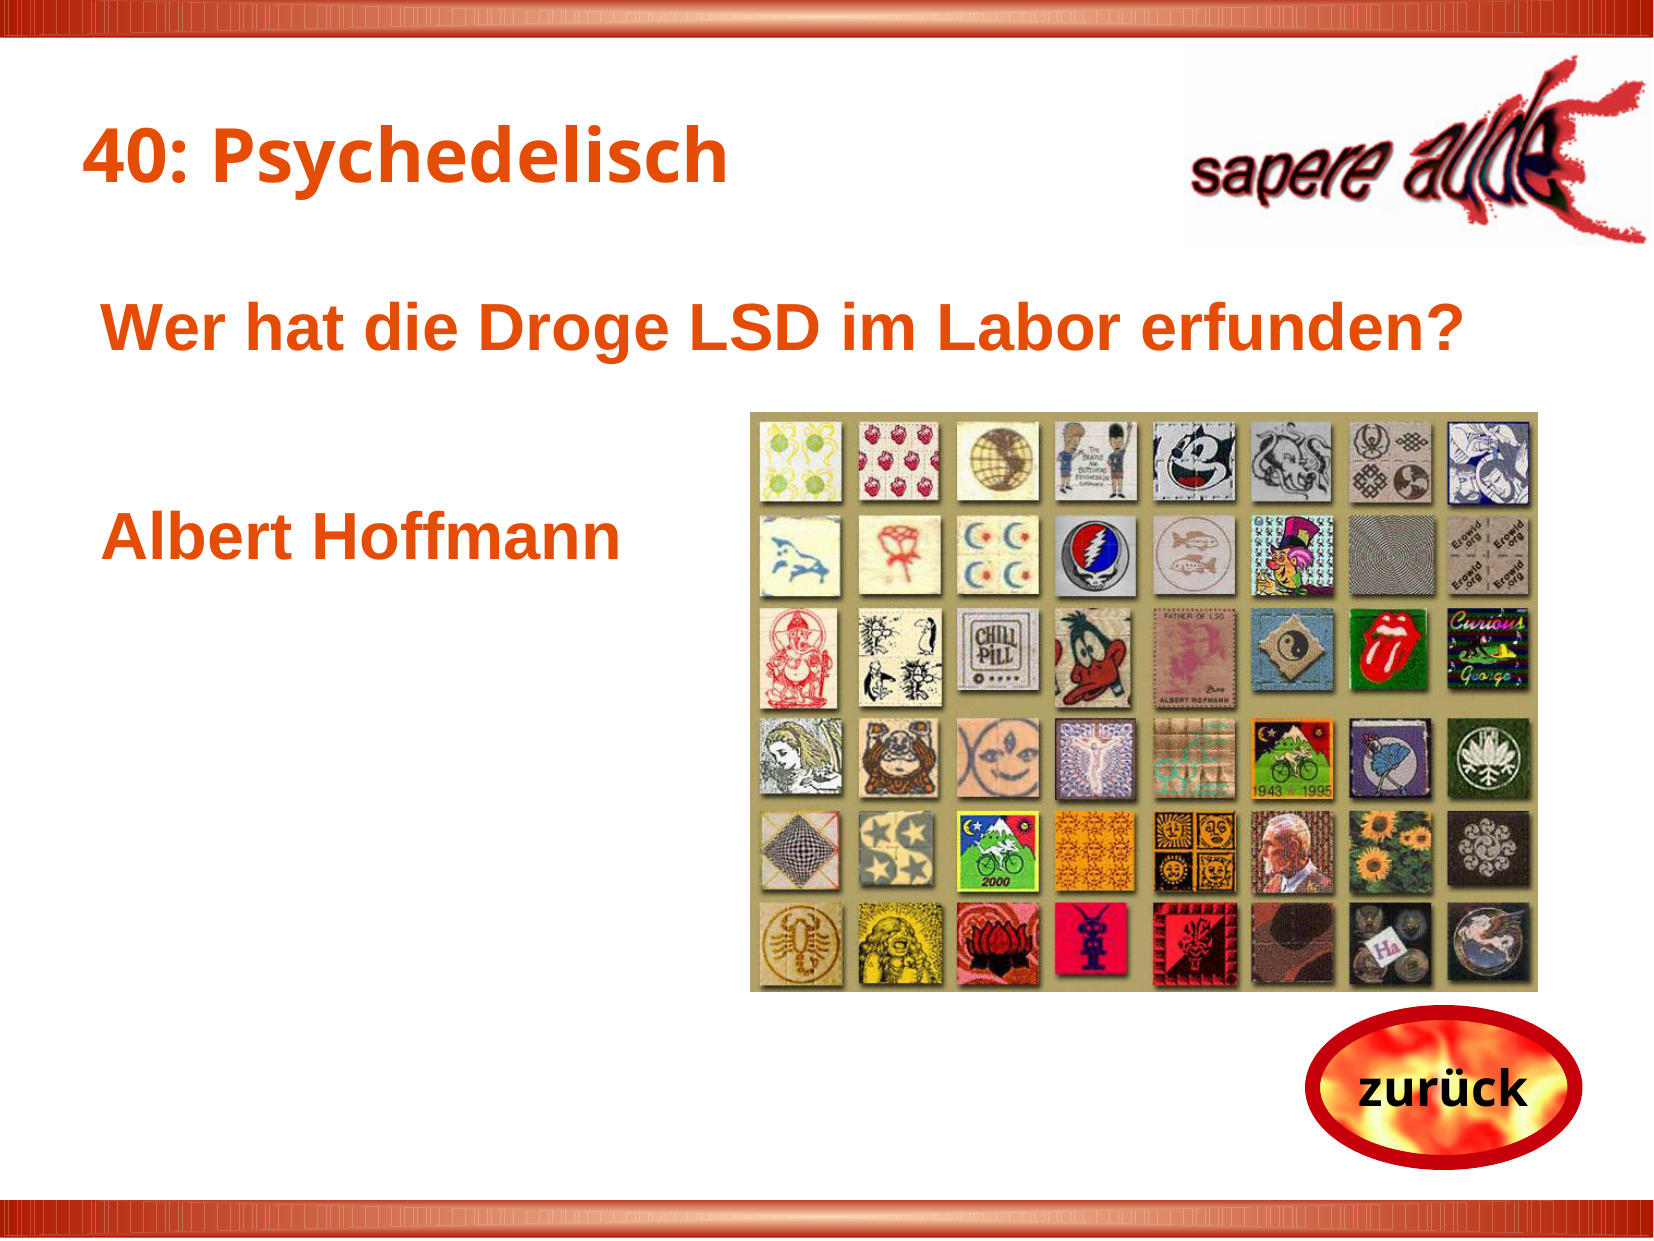

# 40: Psychedelisch
Wer hat die Droge LSD im Labor erfunden?
Albert Hoffmann